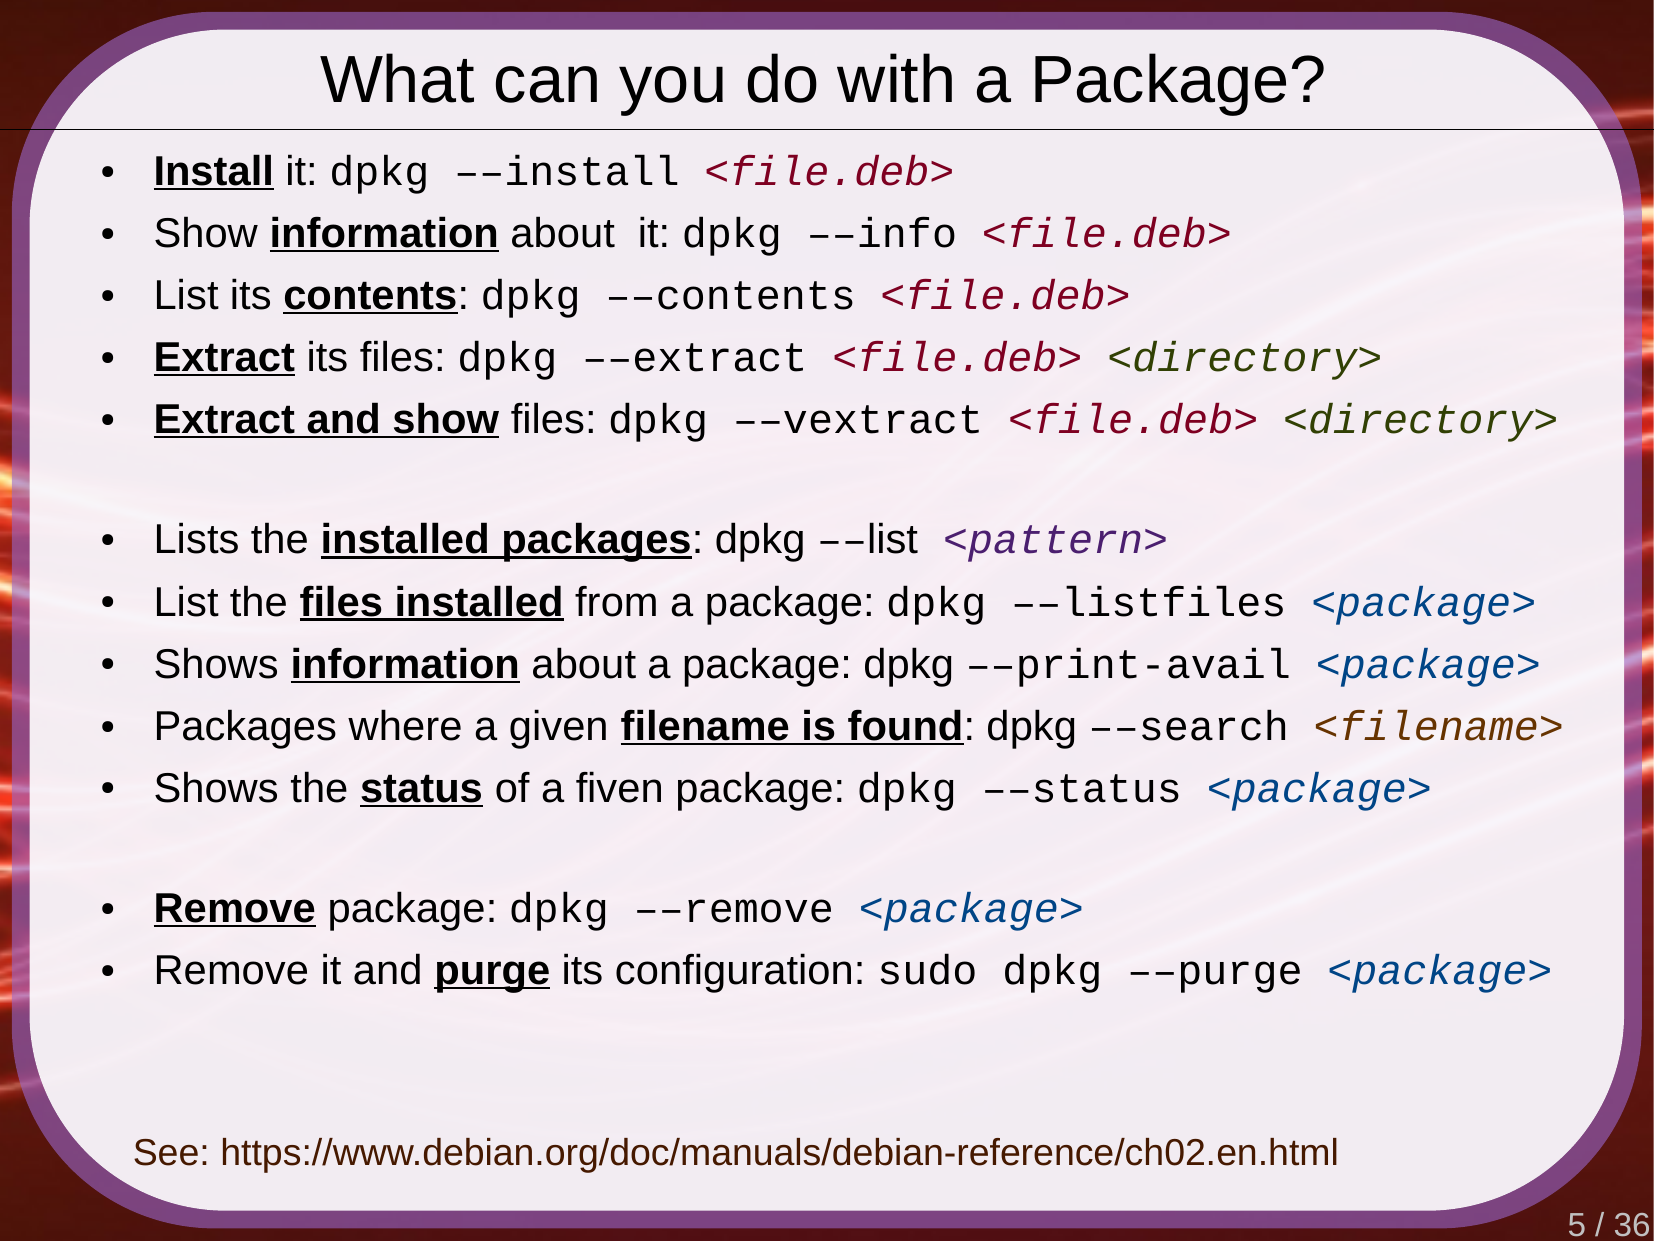

# What can you do with a Package?
Install it: dpkg ––install <file.deb>
Show information about it: dpkg ––info <file.deb>
List its contents: dpkg ––contents <file.deb>
Extract its files: dpkg ––extract <file.deb> <directory>
Extract and show files: dpkg ––vextract <file.deb> <directory>
Lists the installed packages: dpkg ––list <pattern>
List the files installed from a package: dpkg ––listfiles <package>
Shows information about a package: dpkg ––print-avail <package>
Packages where a given filename is found: dpkg ––search <filename>
Shows the status of a fiven package: dpkg ––status <package>
Remove package: dpkg ––remove <package>
Remove it and purge its configuration: sudo dpkg ––purge <package>
See: https://www.debian.org/doc/manuals/debian-reference/ch02.en.html